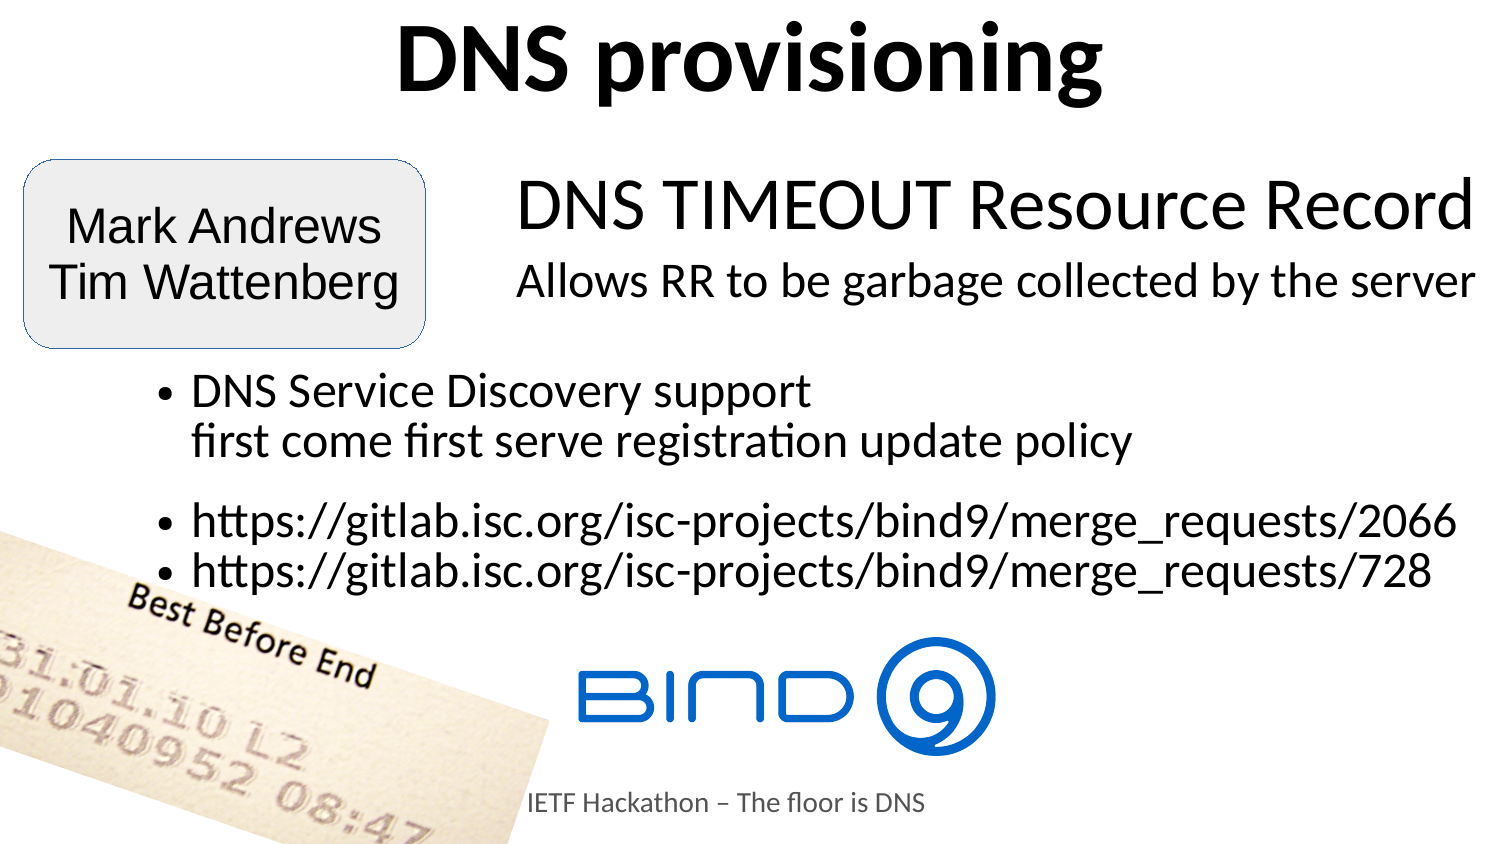

# DNS provisioning
Mark Andrews
Tim Wattenberg
DNS TIMEOUT Resource Record
Allows RR to be garbage collected by the server
DNS Service Discovery support
first come first serve registration update policy
https://gitlab.isc.org/isc-projects/bind9/merge_requests/2066
https://gitlab.isc.org/isc-projects/bind9/merge_requests/728